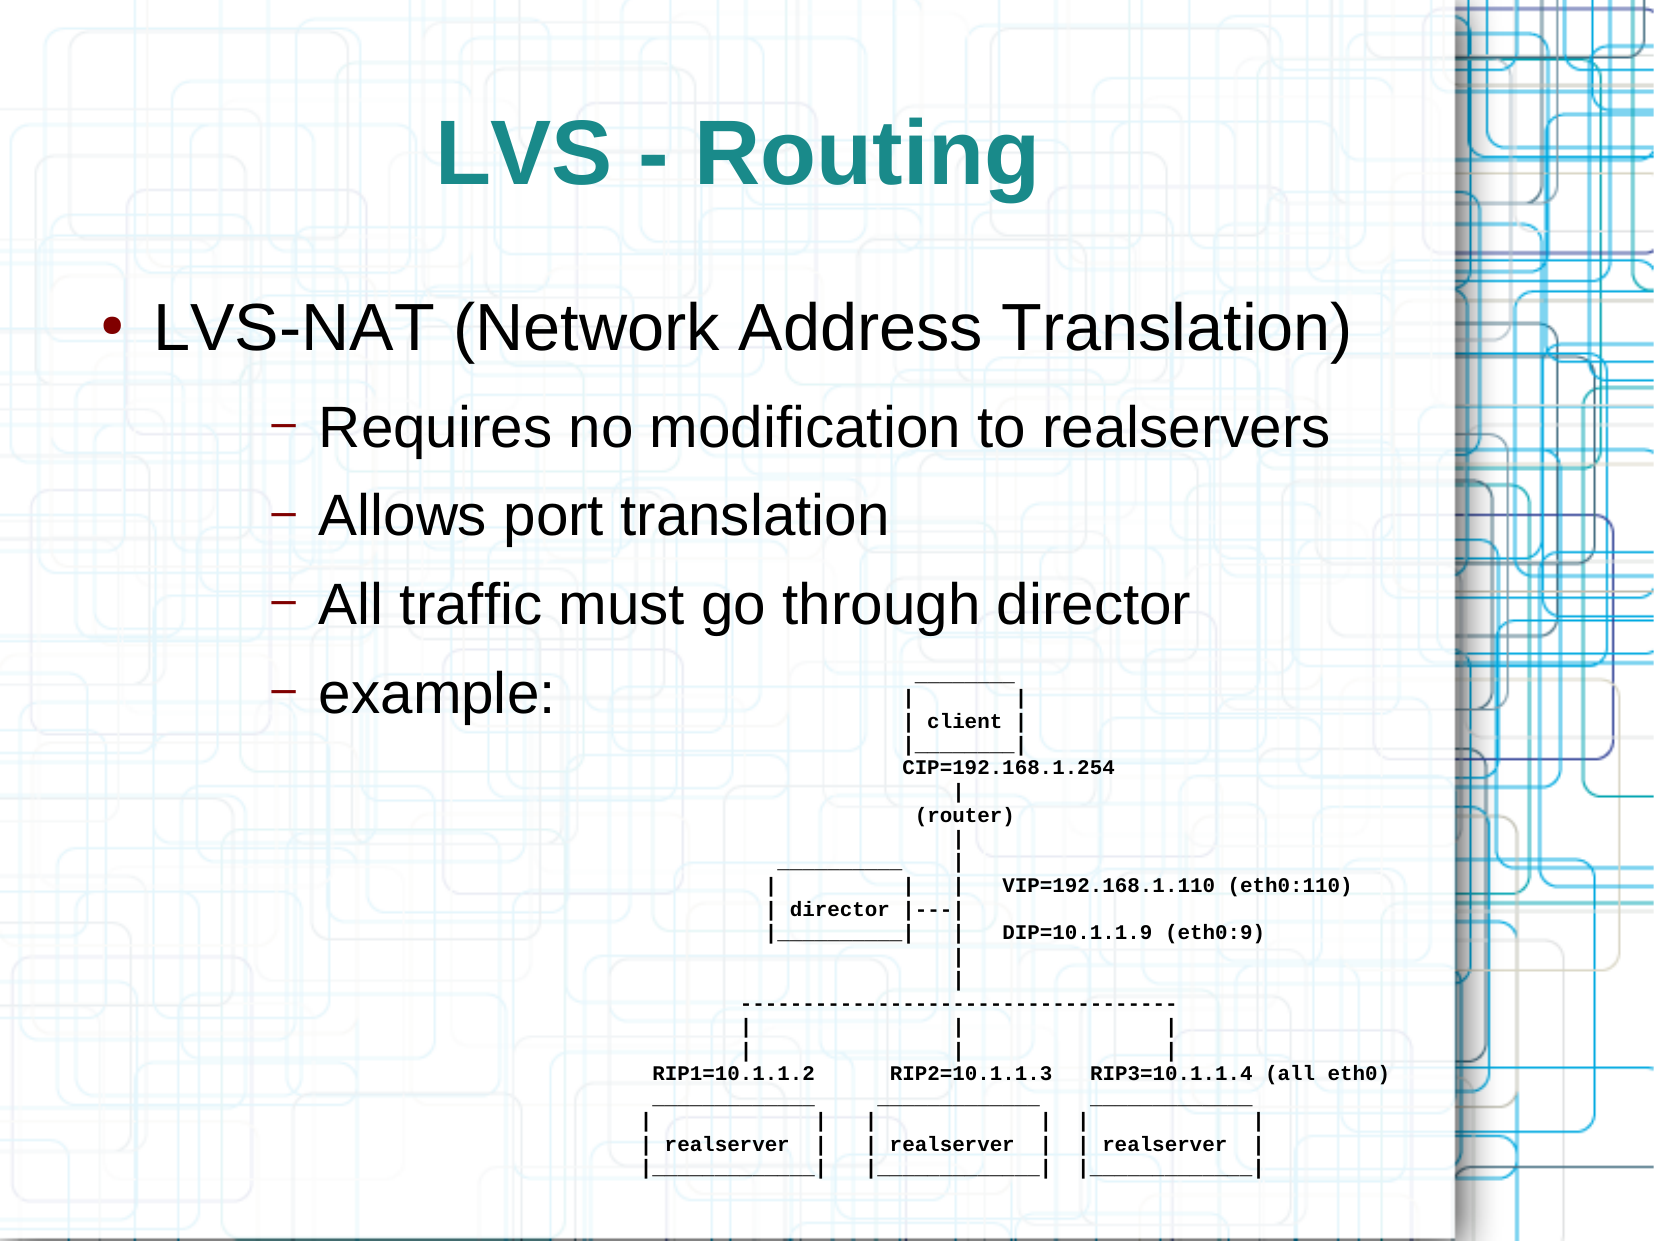

# LVS - Routing
LVS-NAT (Network Address Translation)
Requires no modification to realservers
Allows port translation
All traffic must go through director
example:
 ________
 | |
 | client |
 |________|
 CIP=192.168.1.254
 |
 (router)
 |
 __________ |
 | | | VIP=192.168.1.110 (eth0:110)
 | director |---|
 |__________| | DIP=10.1.1.9 (eth0:9)
 |
 |
 -----------------------------------
 | | |
 | | |
 RIP1=10.1.1.2 RIP2=10.1.1.3 RIP3=10.1.1.4 (all eth0)
 _____________ _____________ _____________
 | | | | | |
 | realserver | | realserver | | realserver |
 |_____________| |_____________| |_____________|